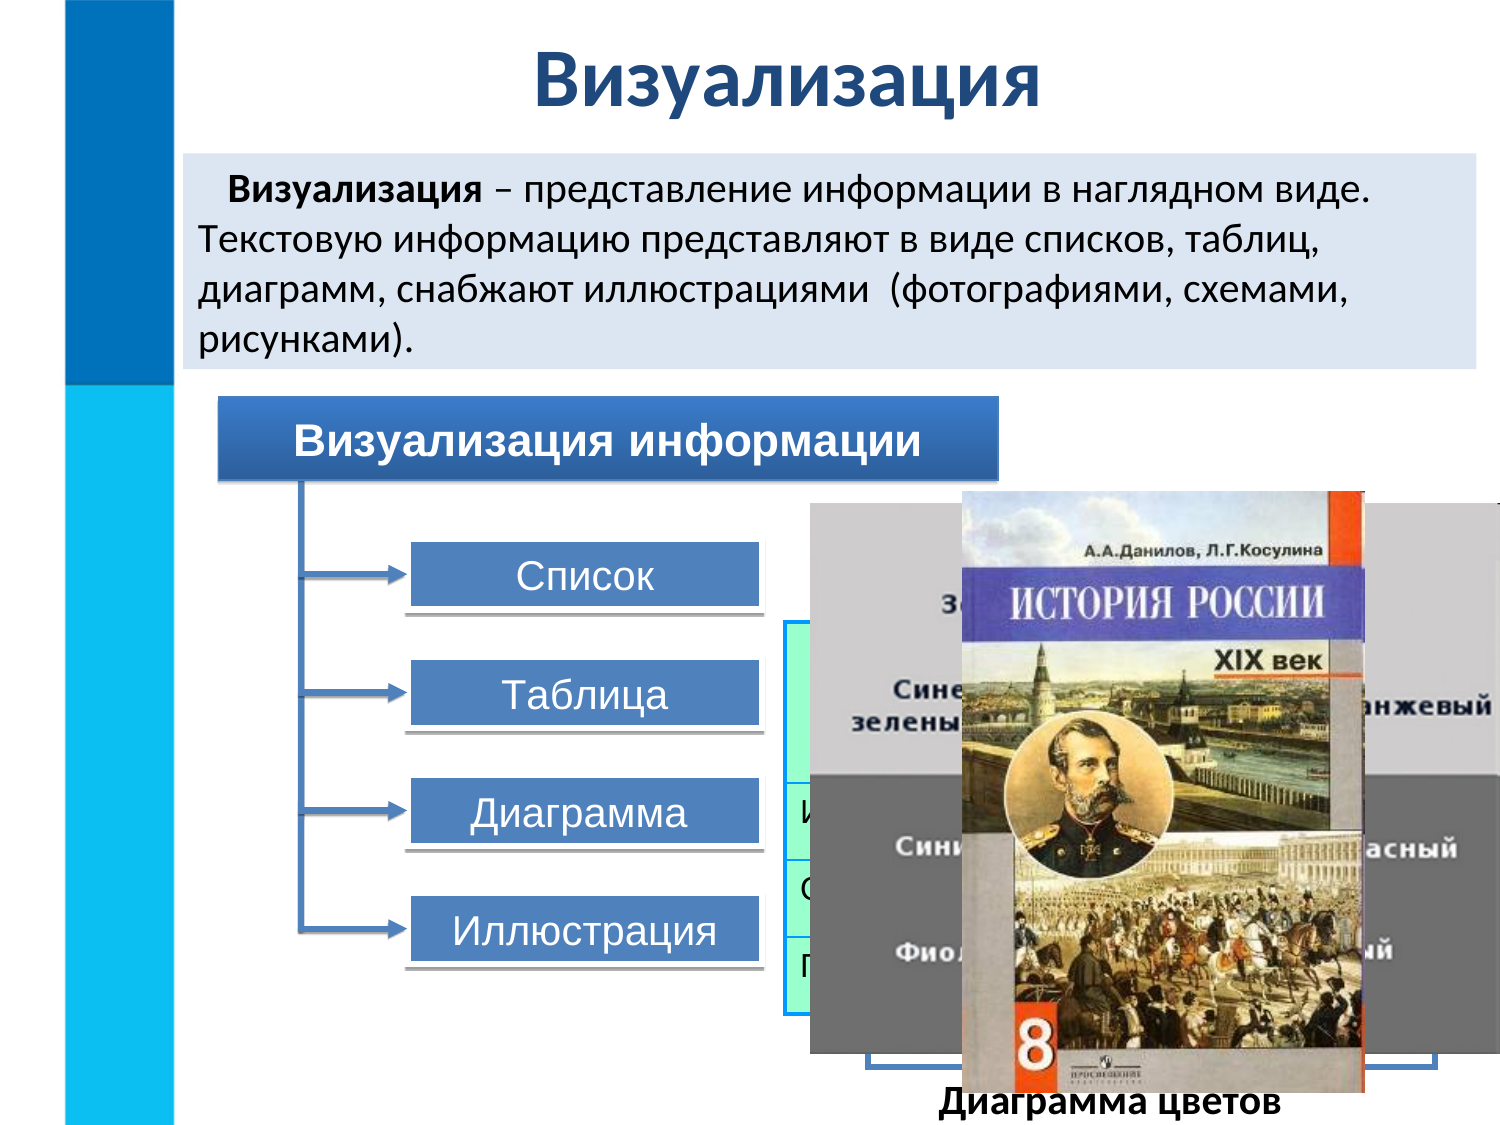

Визуализация
Визуализация – представление информации в наглядном виде. Текстовую информацию представляют в виде списков, таблиц, диаграмм, снабжают иллюстрациями (фотографиями, схемами, рисунками).
Визуализация информации
Список предметов 7 класс
 Алгебра
 Английский язык
 Биология
 География
 Геометрия
 Информатика и ИКТ
 История
 Литература
 ОБЖ
 Обществознание
 Русский язык
 Физика
 Химия
 Черчение
Список
| Ученик | Оценка | |
| --- | --- | --- |
| | Математика | Информатика |
| Иванов Саша | 5 | 4 |
| Орлова Катя | 4 | 5 |
| Петров Витя | 5 | 5 |
Таблица
Диаграмма
Иллюстрация
Диаграмма цветов